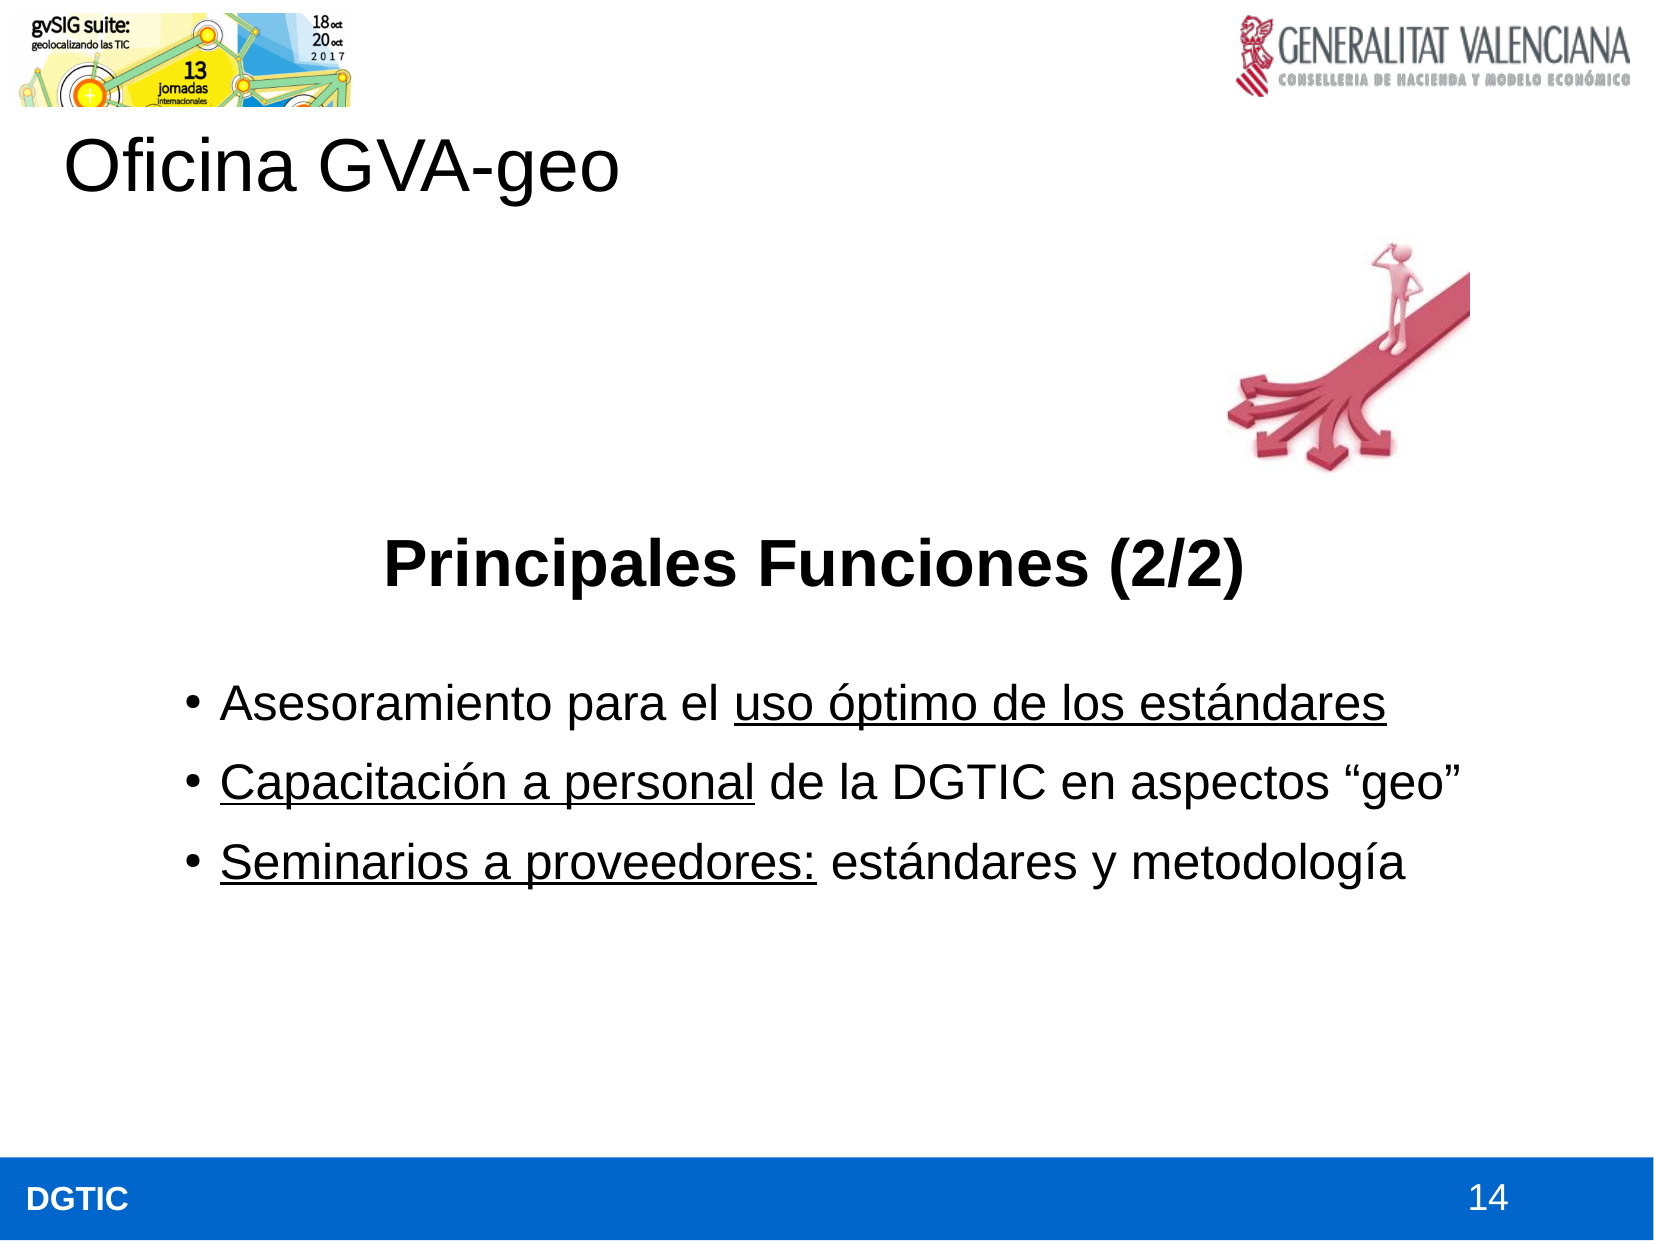

# Oficina GVA-geo
Principales Funciones (2/2)
Asesoramiento para el uso óptimo de los estándares
Capacitación a personal de la DGTIC en aspectos “geo”
Seminarios a proveedores: estándares y metodología